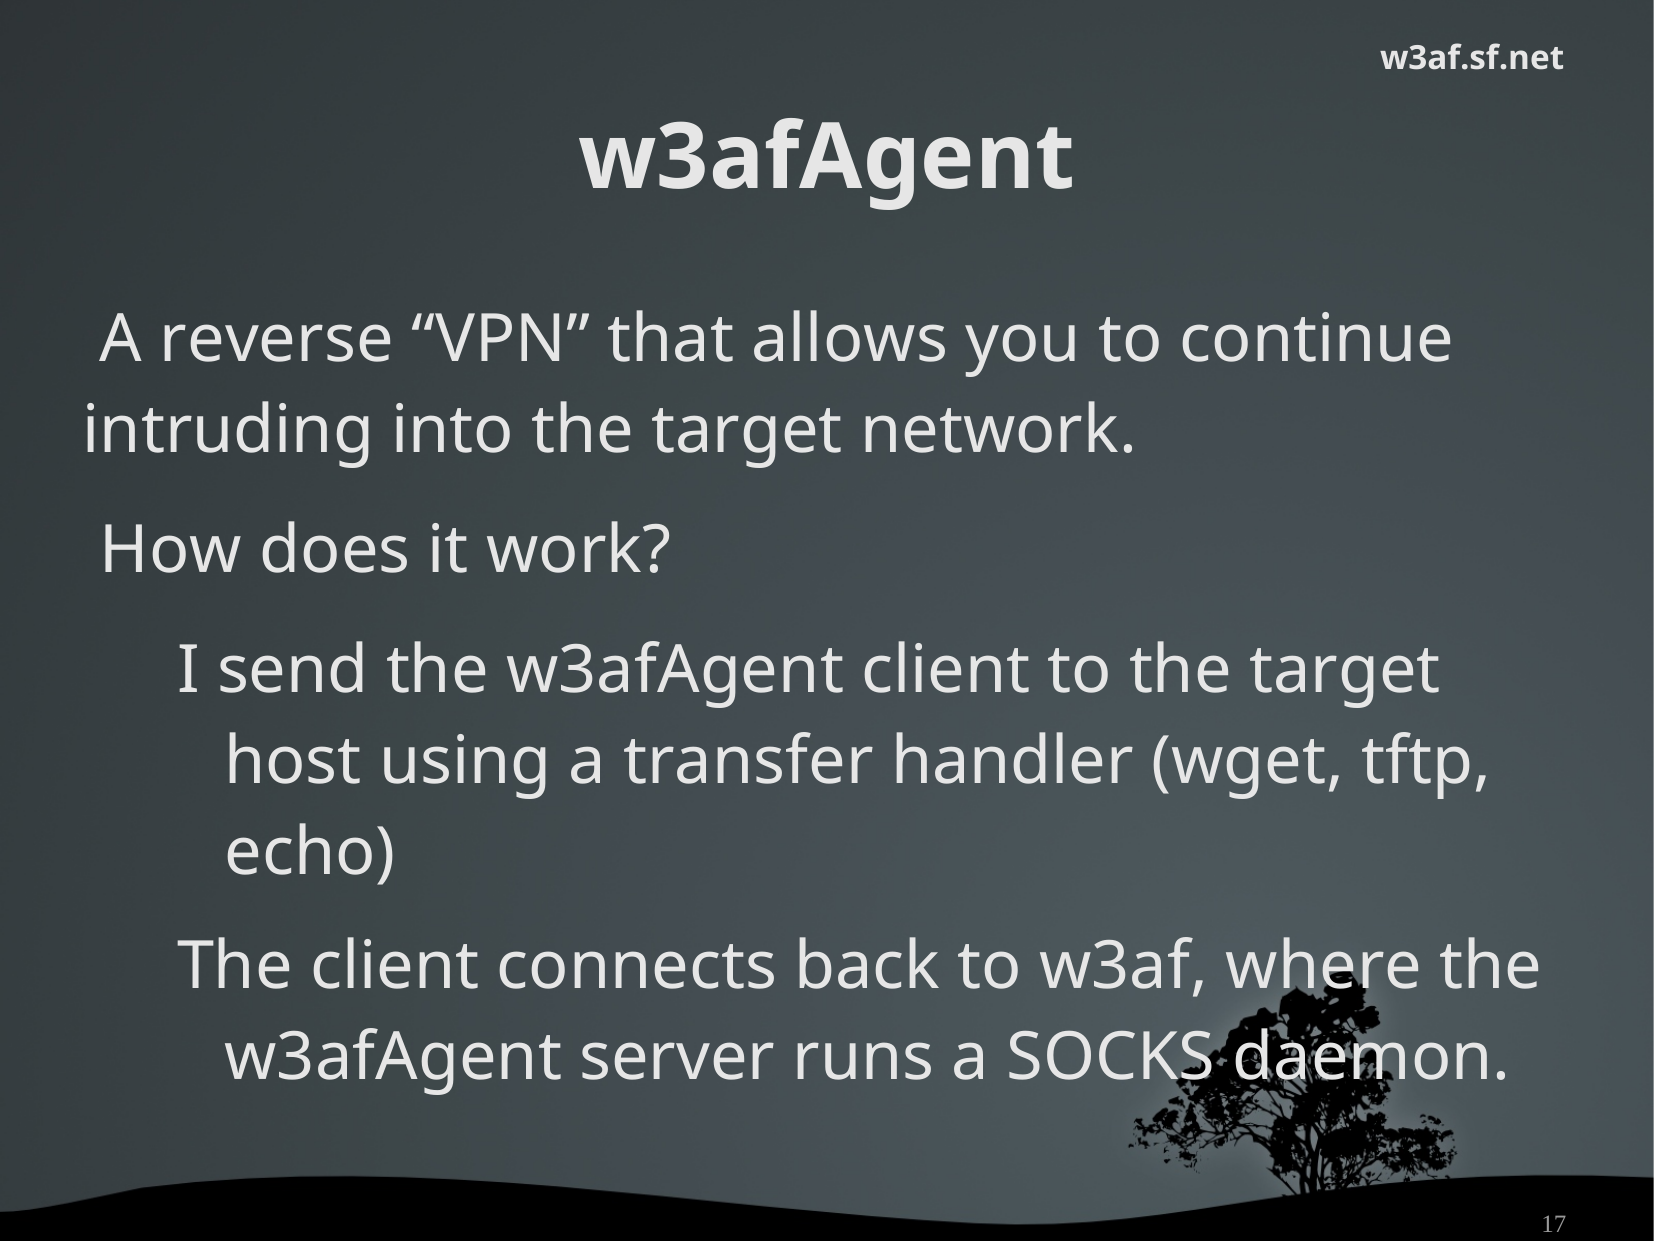

w3af.sf.net
# w3afAgent
 A reverse “VPN” that allows you to continue intruding into the target network.
 How does it work?
I send the w3afAgent client to the target host using a transfer handler (wget, tftp, echo)
The client connects back to w3af, where the w3afAgent server runs a SOCKS daemon.
17